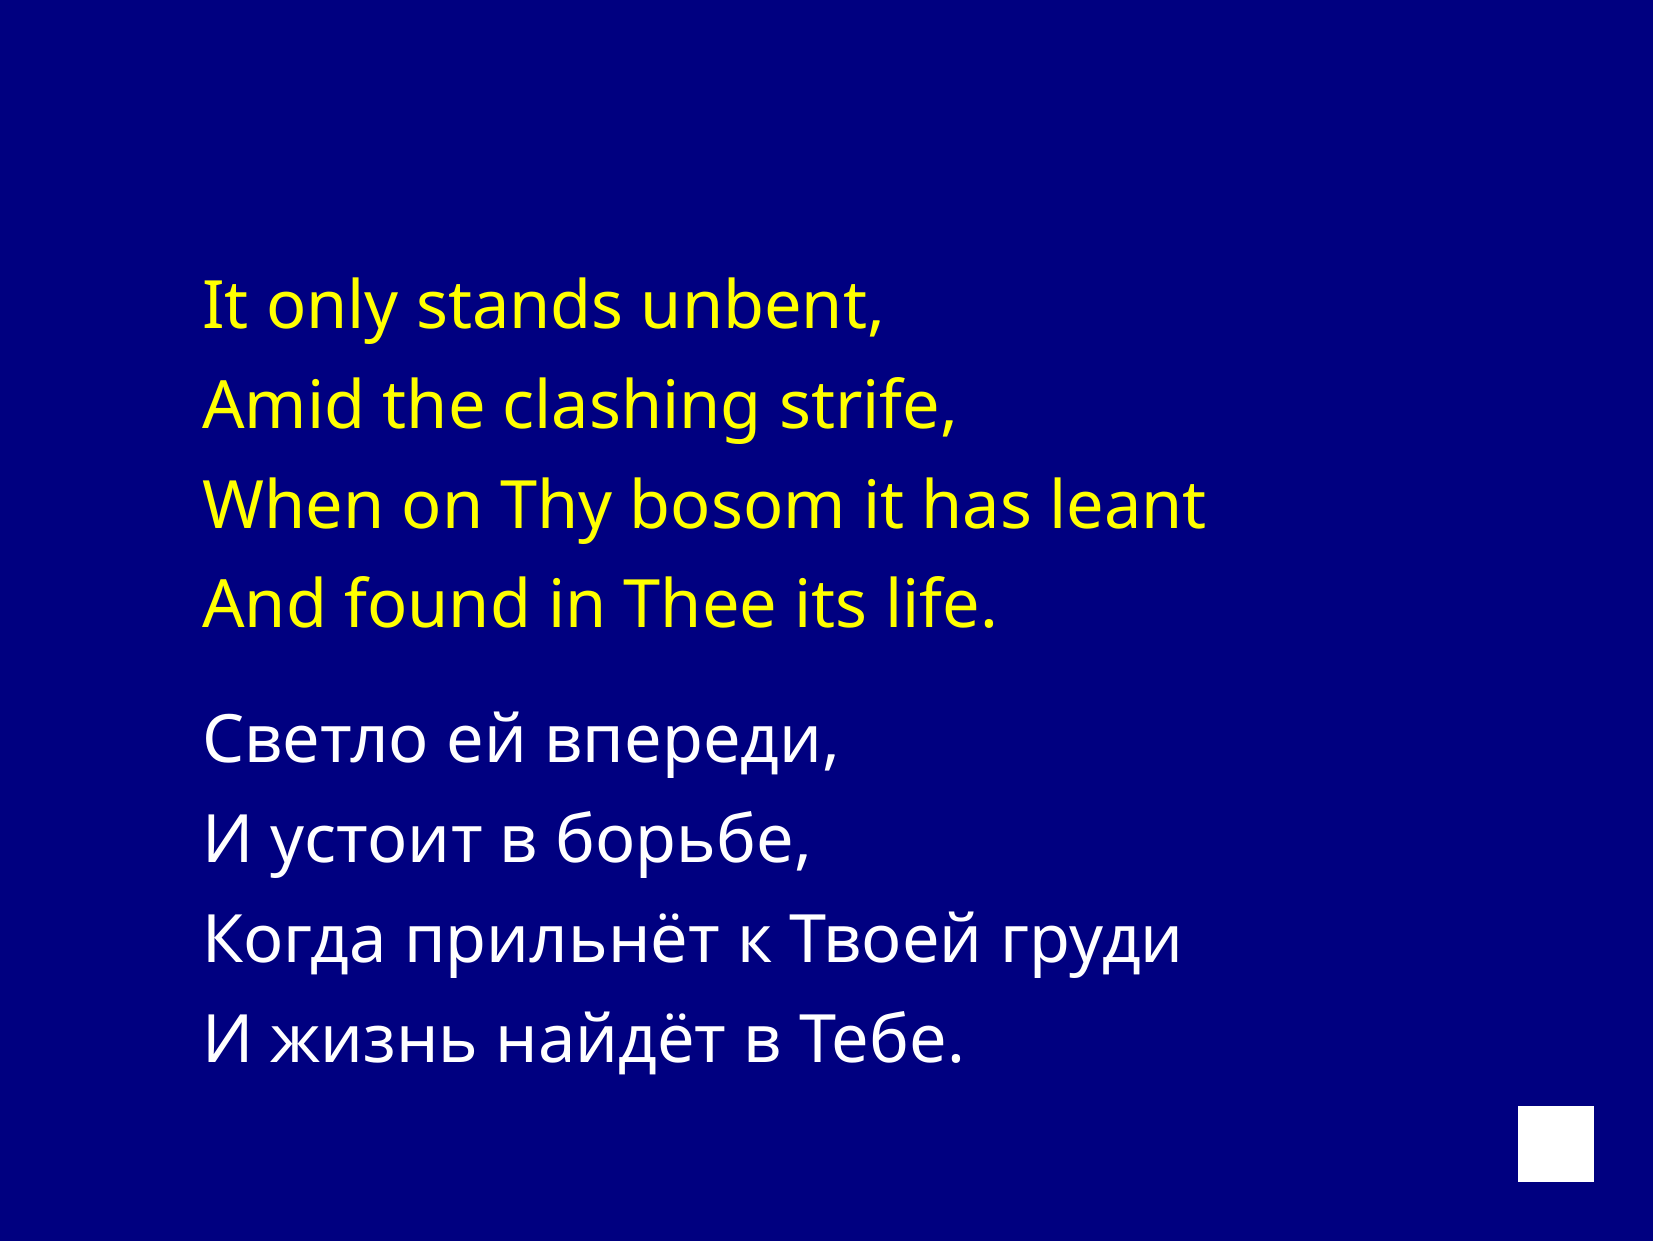

It only stands unbent,
	Amid the clashing strife,
	When on Thy bosom it has leant
	And found in Thee its life.
	Светло ей впереди,
	И устоит в борьбе,
	Когда прильнёт к Твоей груди
	И жизнь найдёт в Тебе.